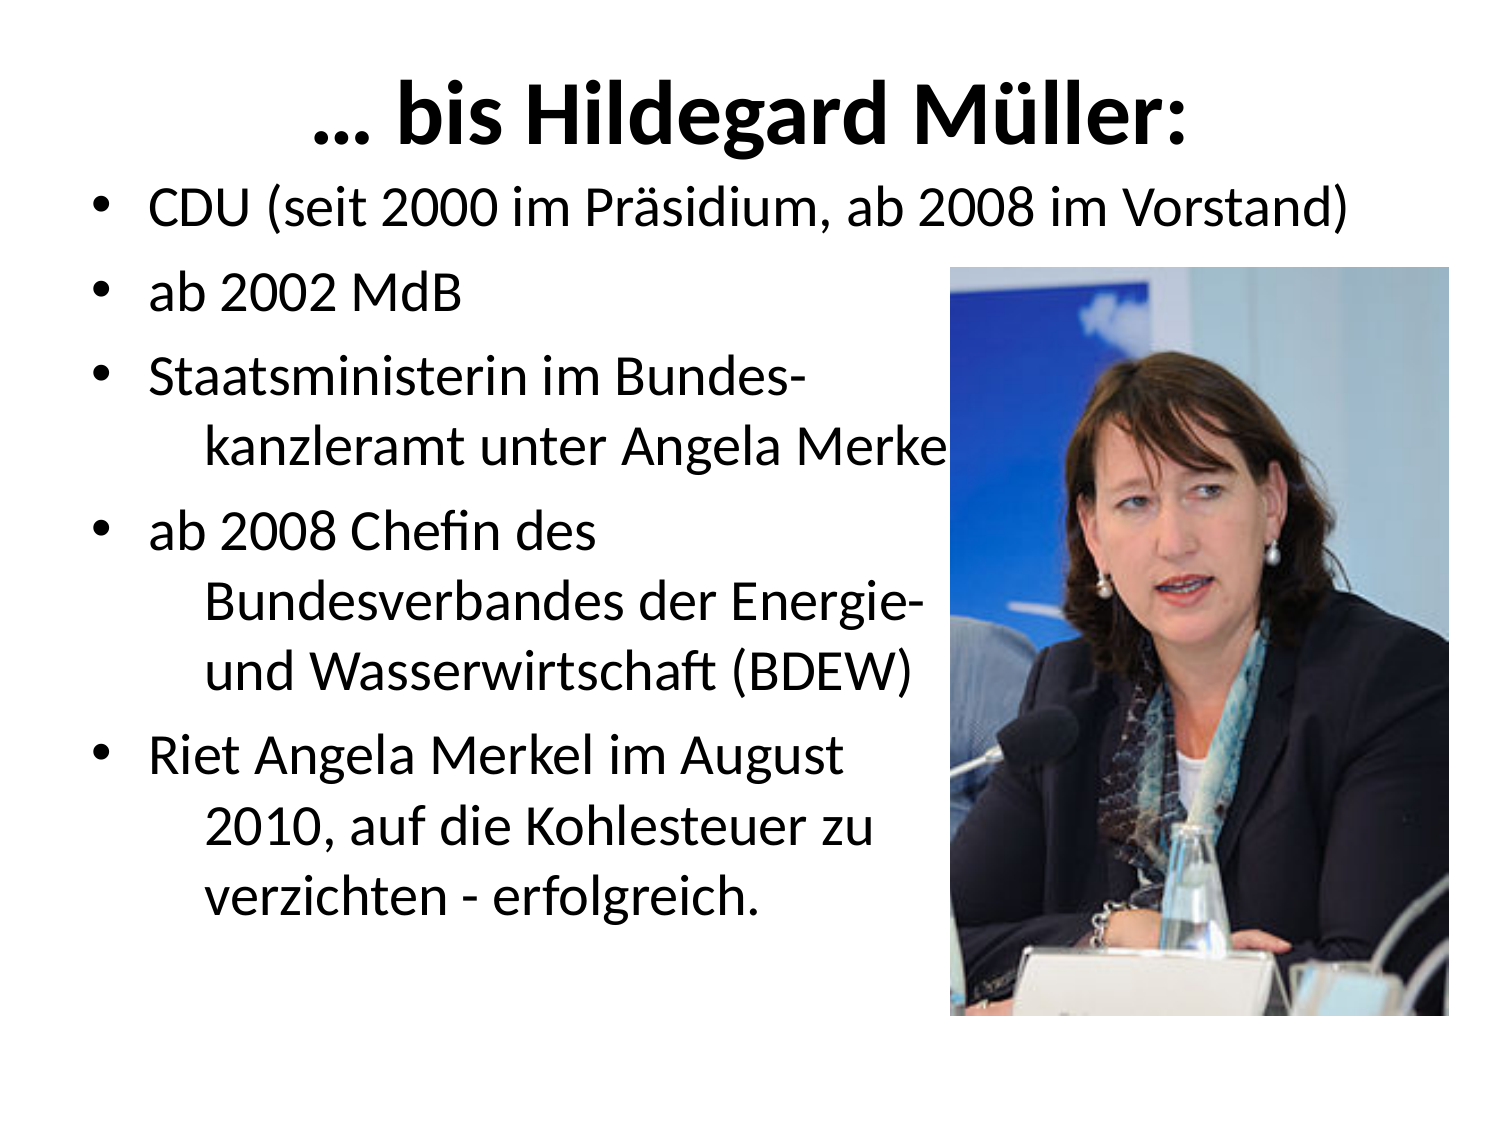

# … bis Hildegard Müller:
CDU (seit 2000 im Präsidium, ab 2008 im Vorstand)
ab 2002 MdB
Staatsministerin im Bundes-
kanzleramt unter Angela Merkel
ab 2008 Chefin des
Bundesverbandes der Energie-
und Wasserwirtschaft (BDEW)
Riet Angela Merkel im August
2010, auf die Kohlesteuer zu
verzichten - erfolgreich.